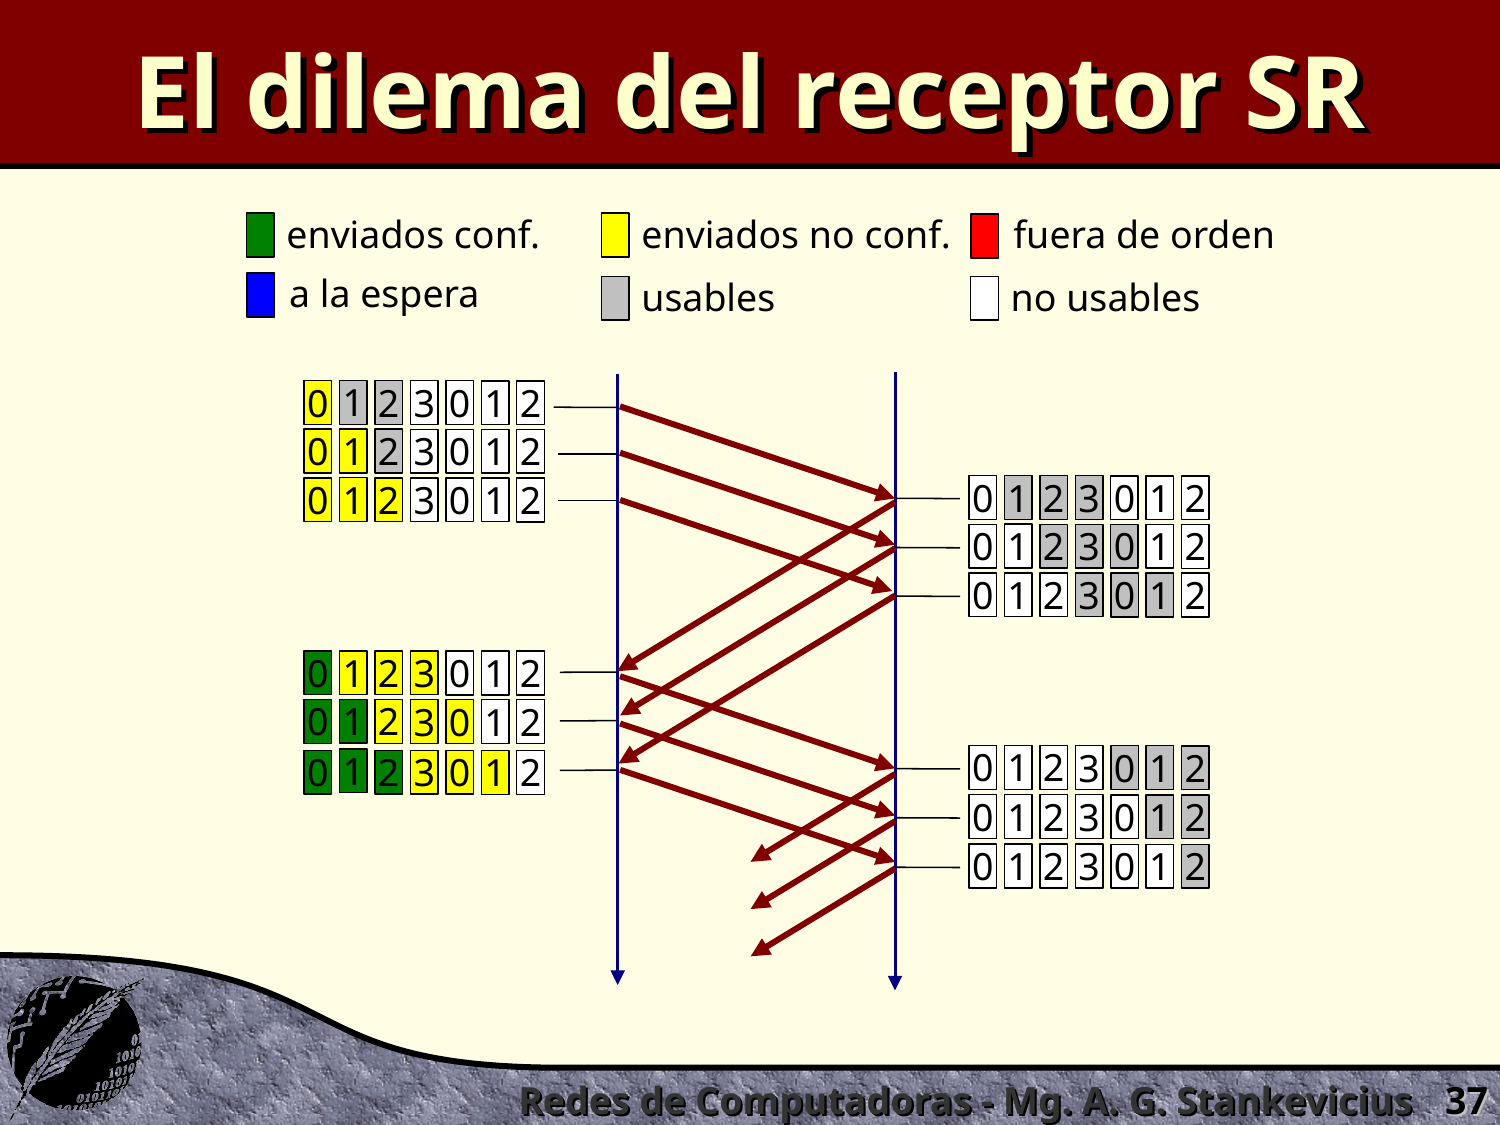

# El dilema del receptor SR
enviados conf.
enviados no conf.
fuera de orden
a la espera
usables
no usables
1
0
2
3
0
1
2
1
0
2
3
0
1
2
1
0
2
3
0
1
2
1
0
2
3
0
1
2
1
0
2
3
0
1
2
1
0
2
3
0
1
2
1
0
2
3
0
1
2
1
0
2
3
0
1
2
1
0
2
3
0
1
2
1
0
2
3
0
1
2
1
0
2
3
0
1
2
1
0
2
3
0
1
2
37